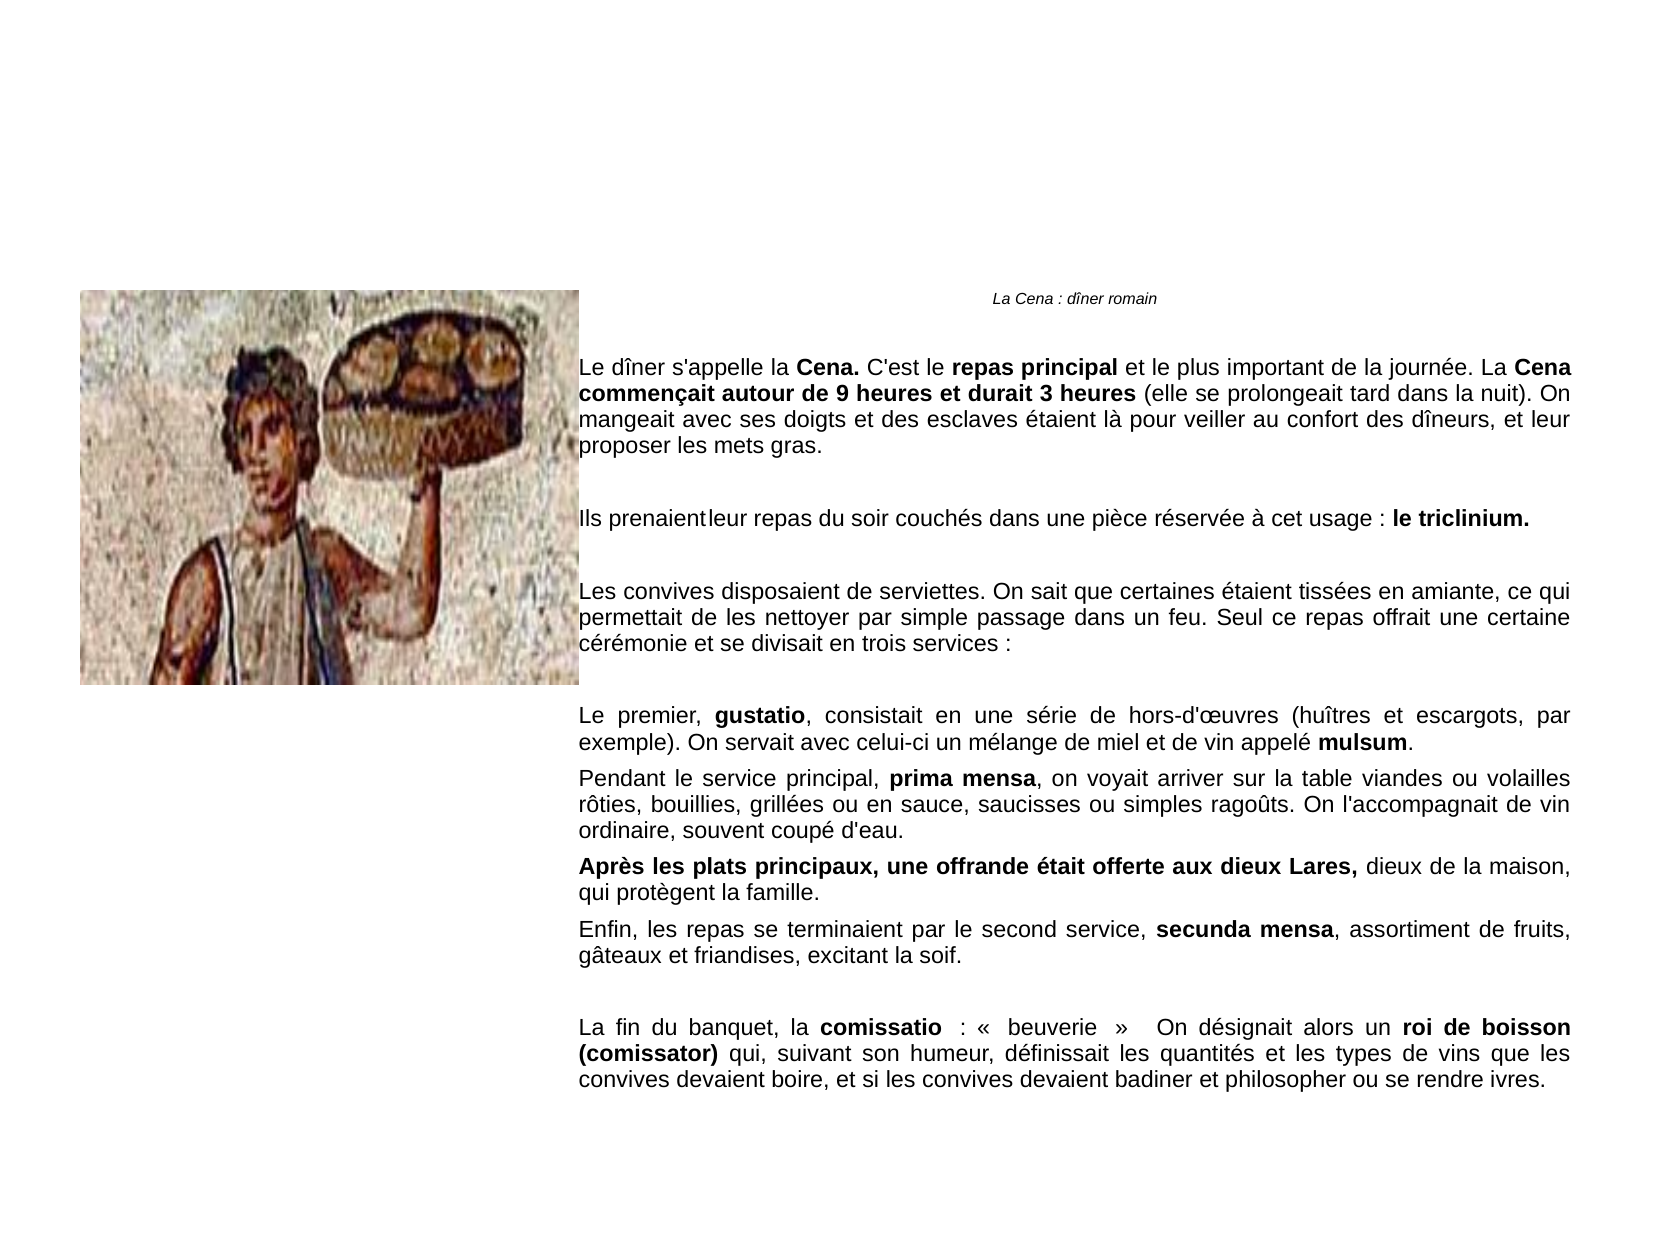

#
La Cena : dîner romain
Le dîner s'appelle la Cena. C'est le repas principal et le plus important de la journée. La Cena commençait autour de 9 heures et durait 3 heures (elle se prolongeait tard dans la nuit). On mangeait avec ses doigts et des esclaves étaient là pour veiller au confort des dîneurs, et leur proposer les mets gras.
Ils prenaient leur repas du soir couchés dans une pièce réservée à cet usage : le triclinium.
Les convives disposaient de serviettes. On sait que certaines étaient tissées en amiante, ce qui permettait de les nettoyer par simple passage dans un feu. Seul ce repas offrait une certaine cérémonie et se divisait en trois services :
Le premier, gustatio, consistait en une série de hors-d'œuvres (huîtres et escargots, par exemple). On servait avec celui-ci un mélange de miel et de vin appelé mulsum.
Pendant le service principal, prima mensa, on voyait arriver sur la table viandes ou volailles rôties, bouillies, grillées ou en sauce, saucisses ou simples ragoûts. On l'accompagnait de vin ordinaire, souvent coupé d'eau.
Après les plats principaux, une offrande était offerte aux dieux Lares, dieux de la maison, qui protègent la famille.
Enfin, les repas se terminaient par le second service, secunda mensa, assortiment de fruits, gâteaux et friandises, excitant la soif.
La fin du banquet, la comissatio  : «  beuverie  »  On désignait alors un roi de boisson (comissator) qui, suivant son humeur, définissait les quantités et les types de vins que les convives devaient boire, et si les convives devaient badiner et philosopher ou se rendre ivres.